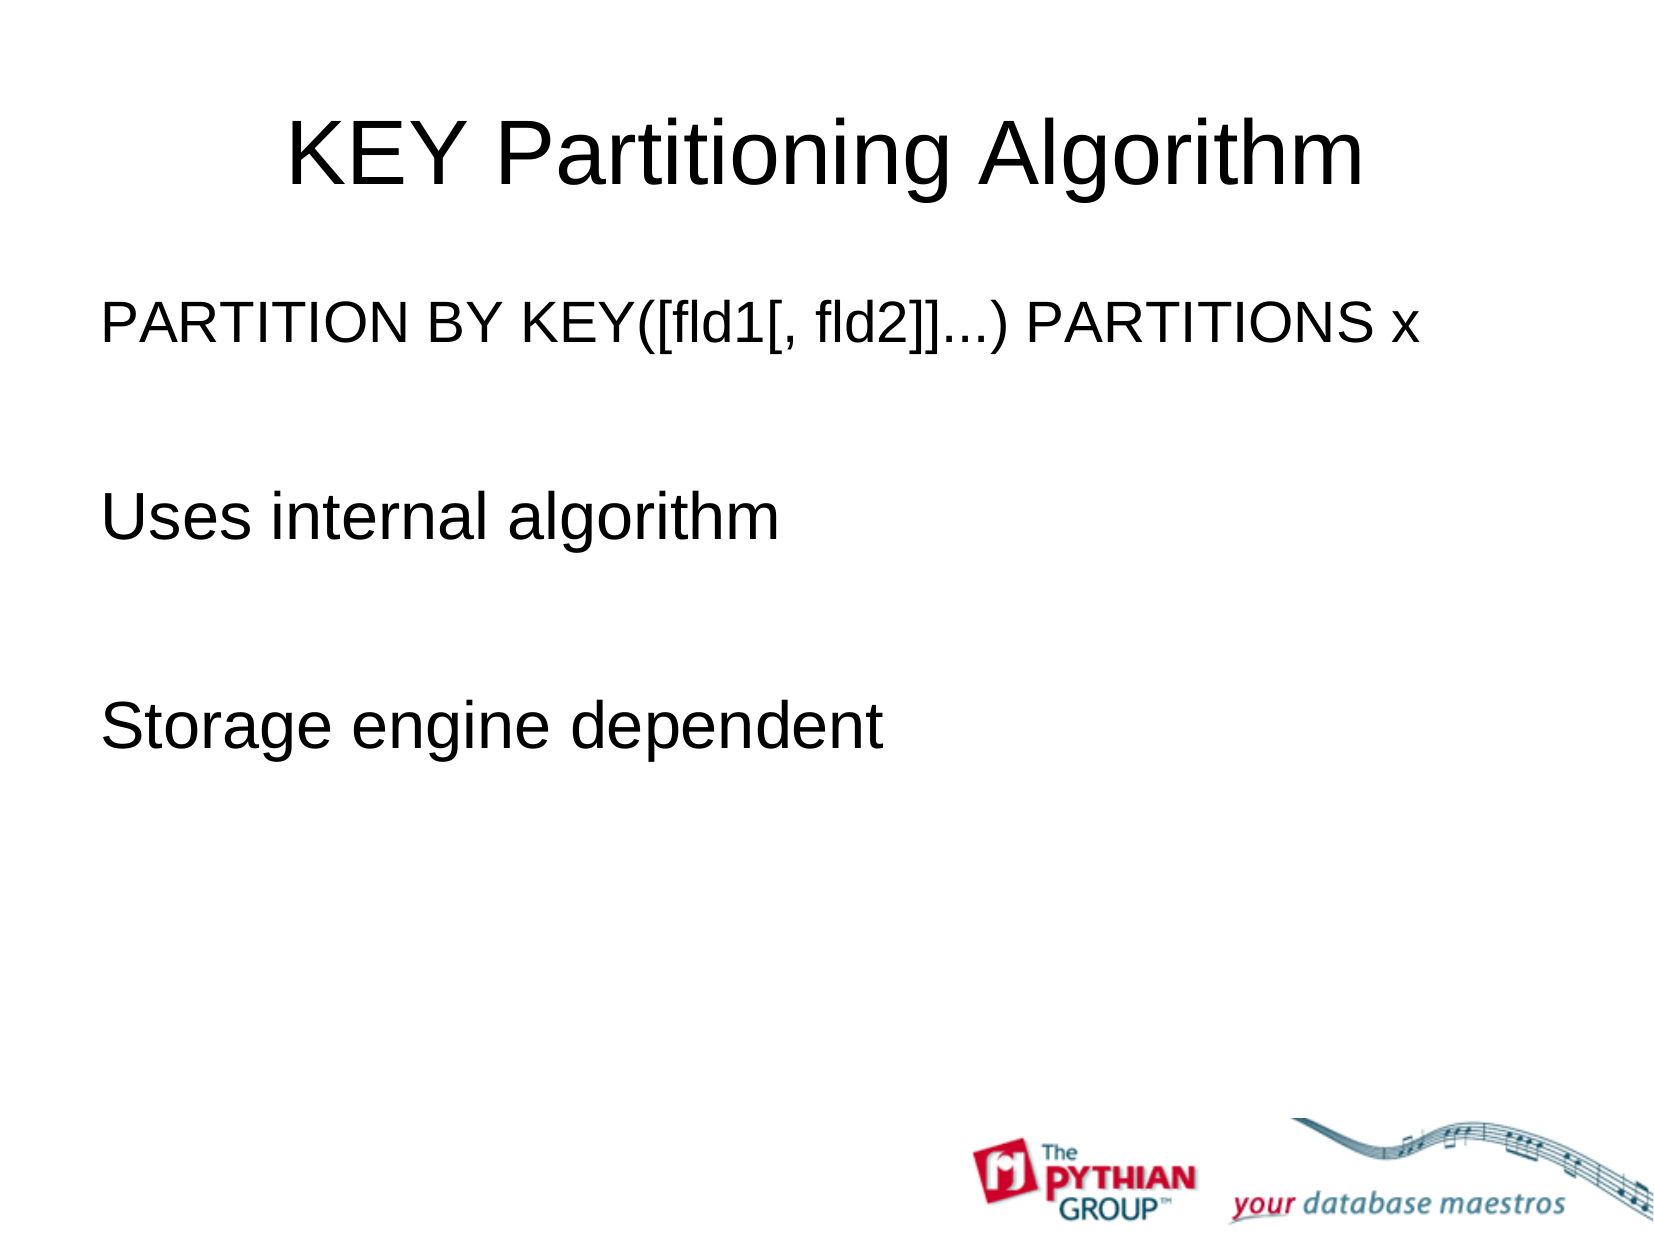

# KEY Partitioning Algorithm
PARTITION BY KEY([fld1[, fld2]]...) PARTITIONS x
Uses internal algorithm
Storage engine dependent